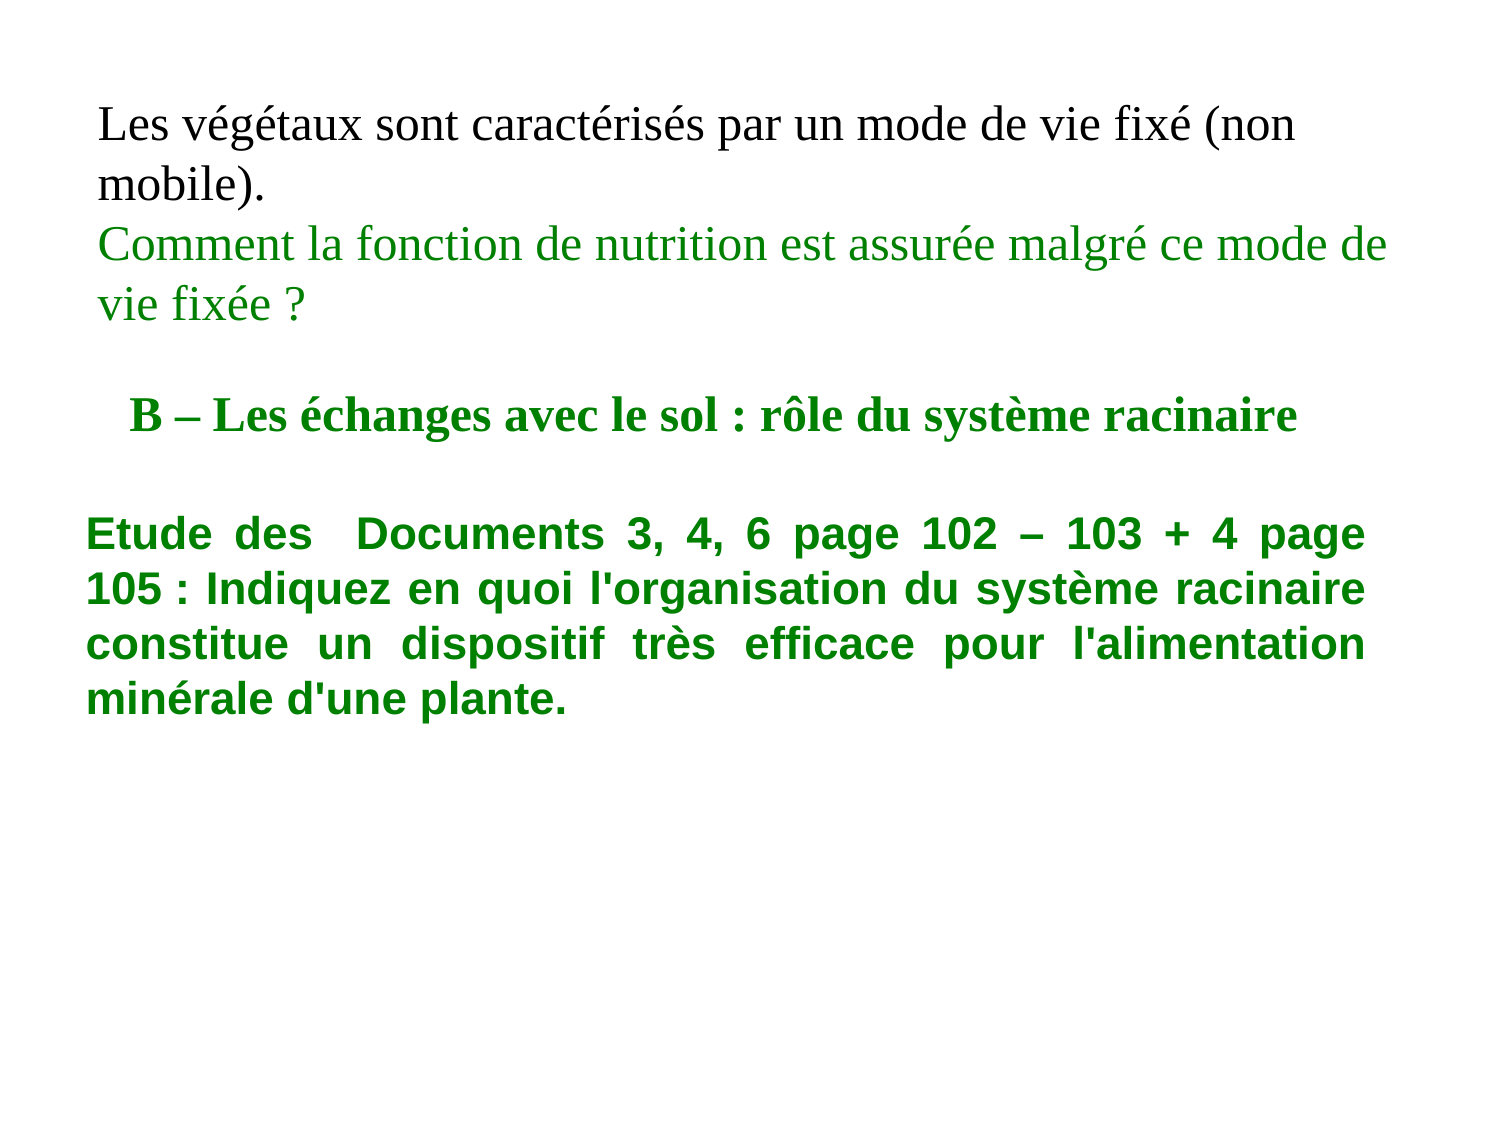

Les végétaux sont caractérisés par un mode de vie fixé (non mobile).
Comment la fonction de nutrition est assurée malgré ce mode de vie fixée ?
B – Les échanges avec le sol : rôle du système racinaire
Etude des Documents 3, 4, 6 page 102 – 103 + 4 page 105 : Indiquez en quoi l'organisation du système racinaire constitue un dispositif très efficace pour l'alimentation minérale d'une plante.